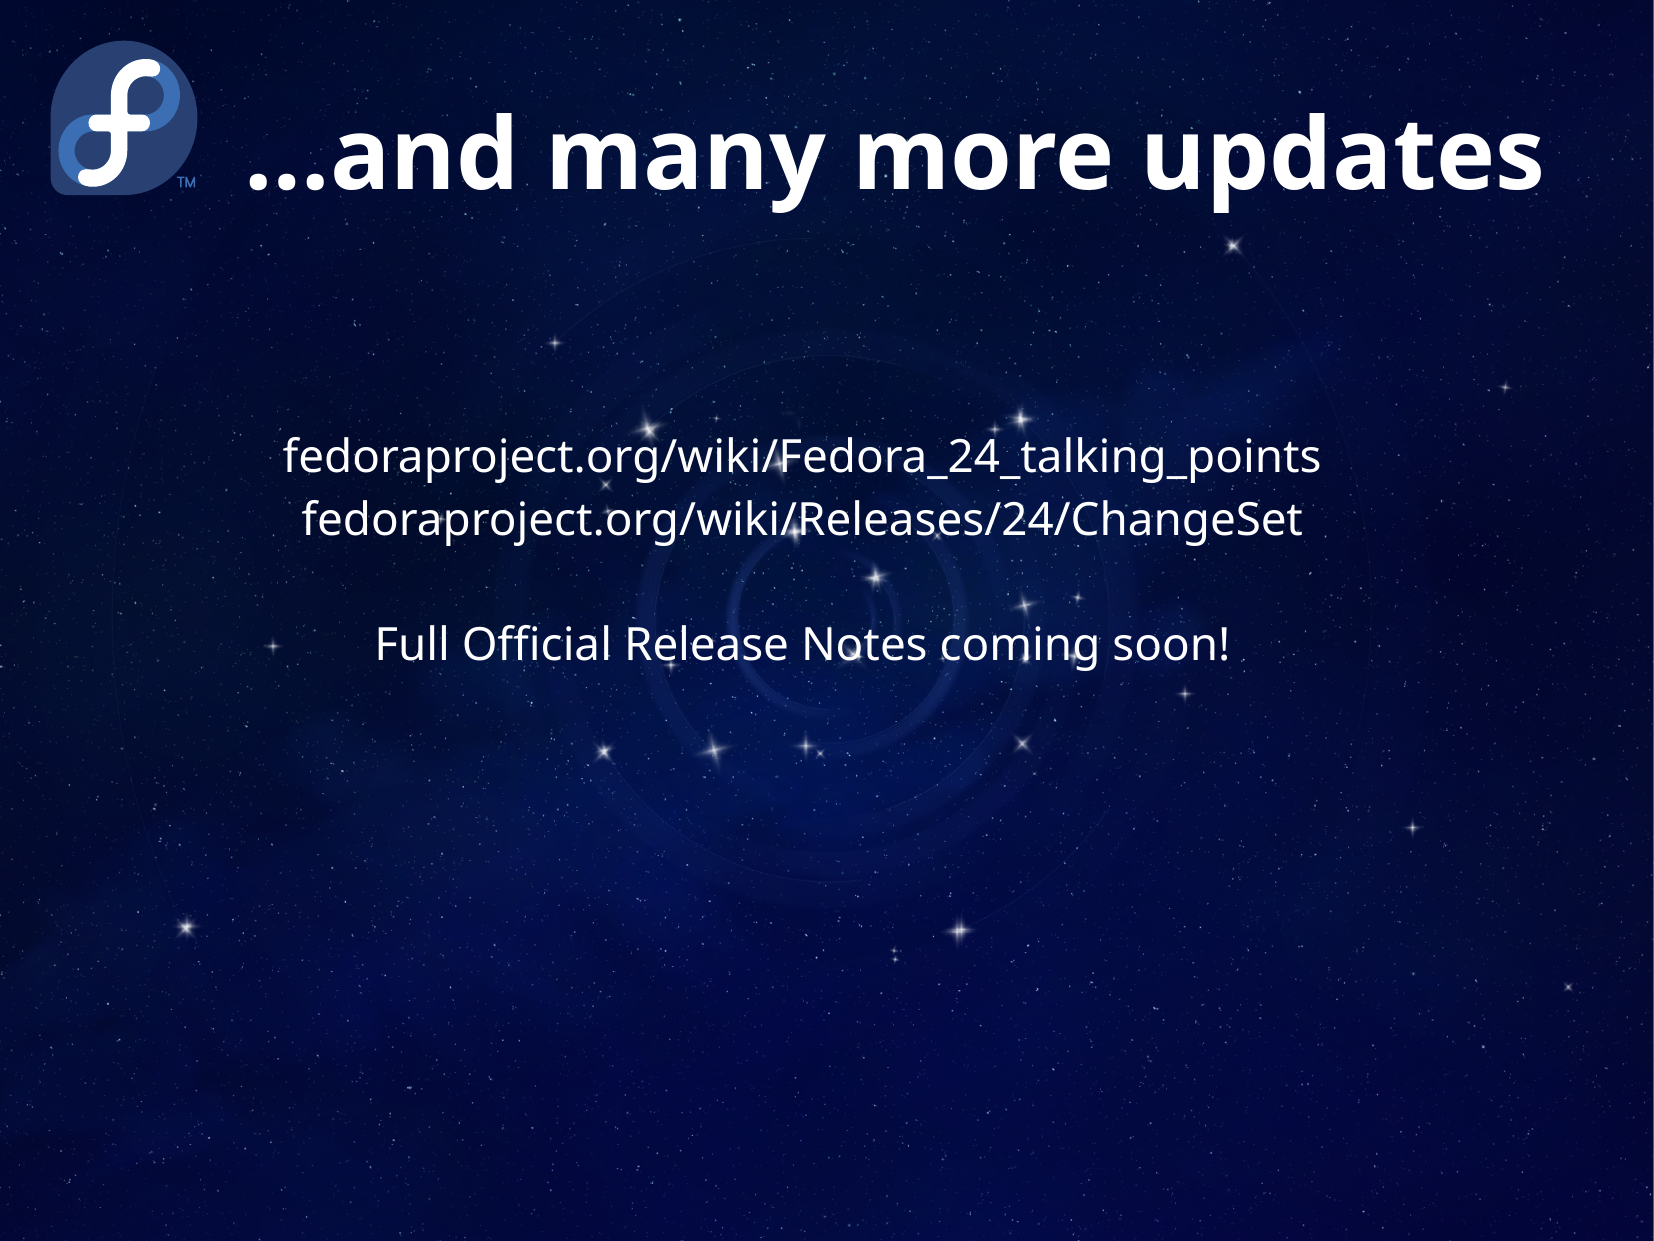

…and many more updates
fedoraproject.org/wiki/Fedora_24_talking_points
fedoraproject.org/wiki/Releases/24/ChangeSet
Full Official Release Notes coming soon!